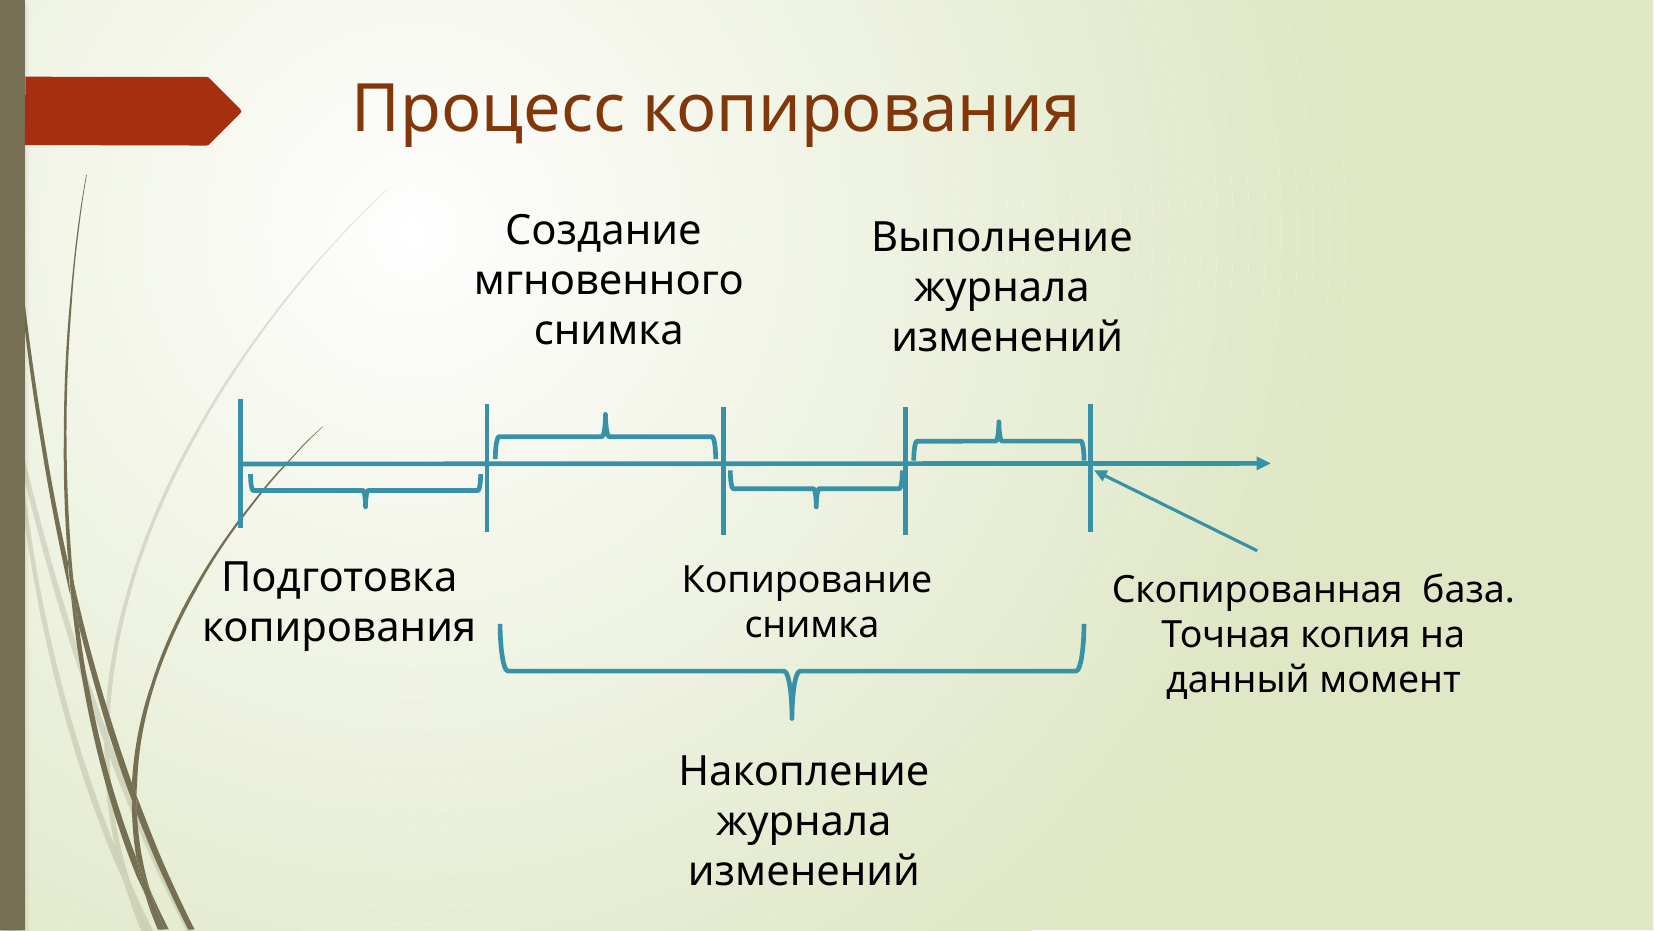

# Процесс копирования
Создание мгновенного снимка
Выполнение
журнала
 изменений
Подготовка копирования
Копирование
 снимка
Скопированная база. Точная копия на данный момент
Накопление журнала изменений